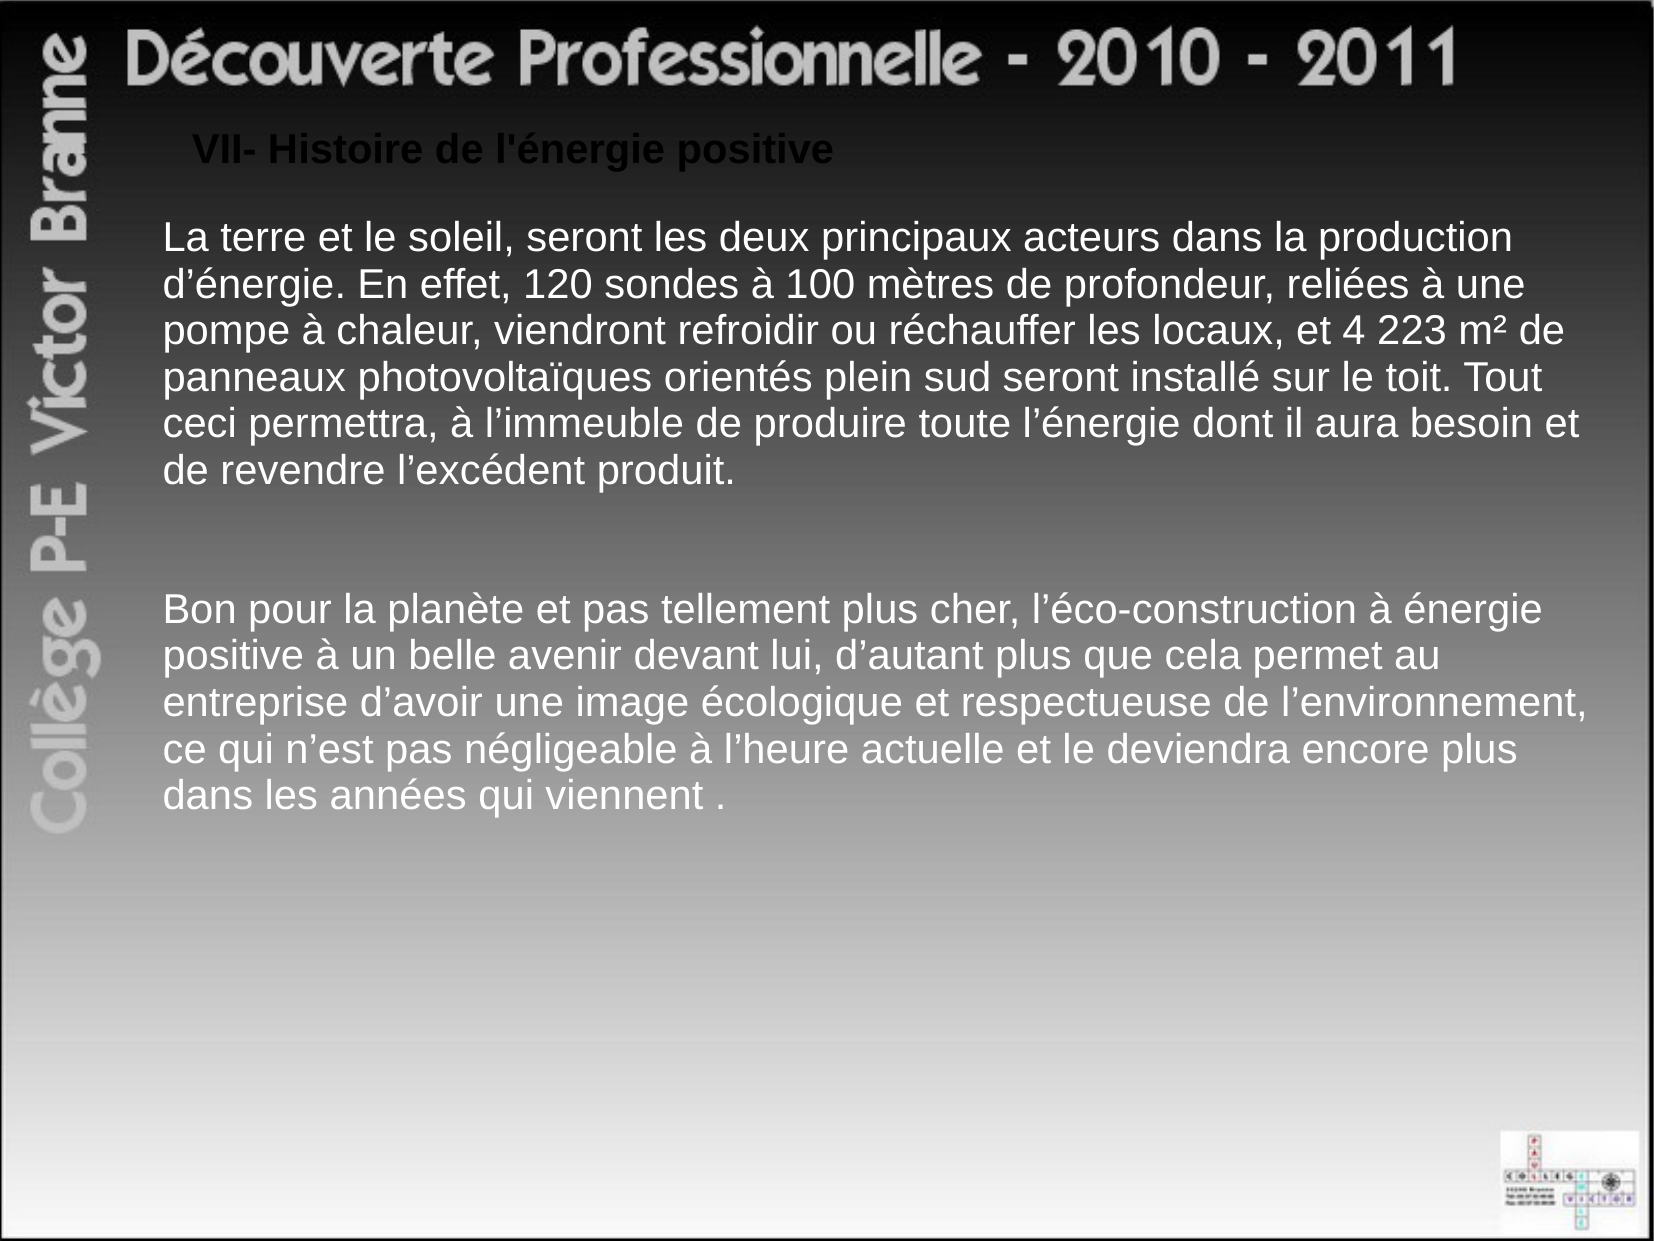

VII- Histoire de l'énergie positive
La terre et le soleil, seront les deux principaux acteurs dans la production d’énergie. En effet, 120 sondes à 100 mètres de profondeur, reliées à une pompe à chaleur, viendront refroidir ou réchauffer les locaux, et 4 223 m² de panneaux photovoltaïques orientés plein sud seront installé sur le toit. Tout ceci permettra, à l’immeuble de produire toute l’énergie dont il aura besoin et de revendre l’excédent produit.
Bon pour la planète et pas tellement plus cher, l’éco-construction à énergie positive à un belle avenir devant lui, d’autant plus que cela permet au entreprise d’avoir une image écologique et respectueuse de l’environnement, ce qui n’est pas négligeable à l’heure actuelle et le deviendra encore plus dans les années qui viennent .